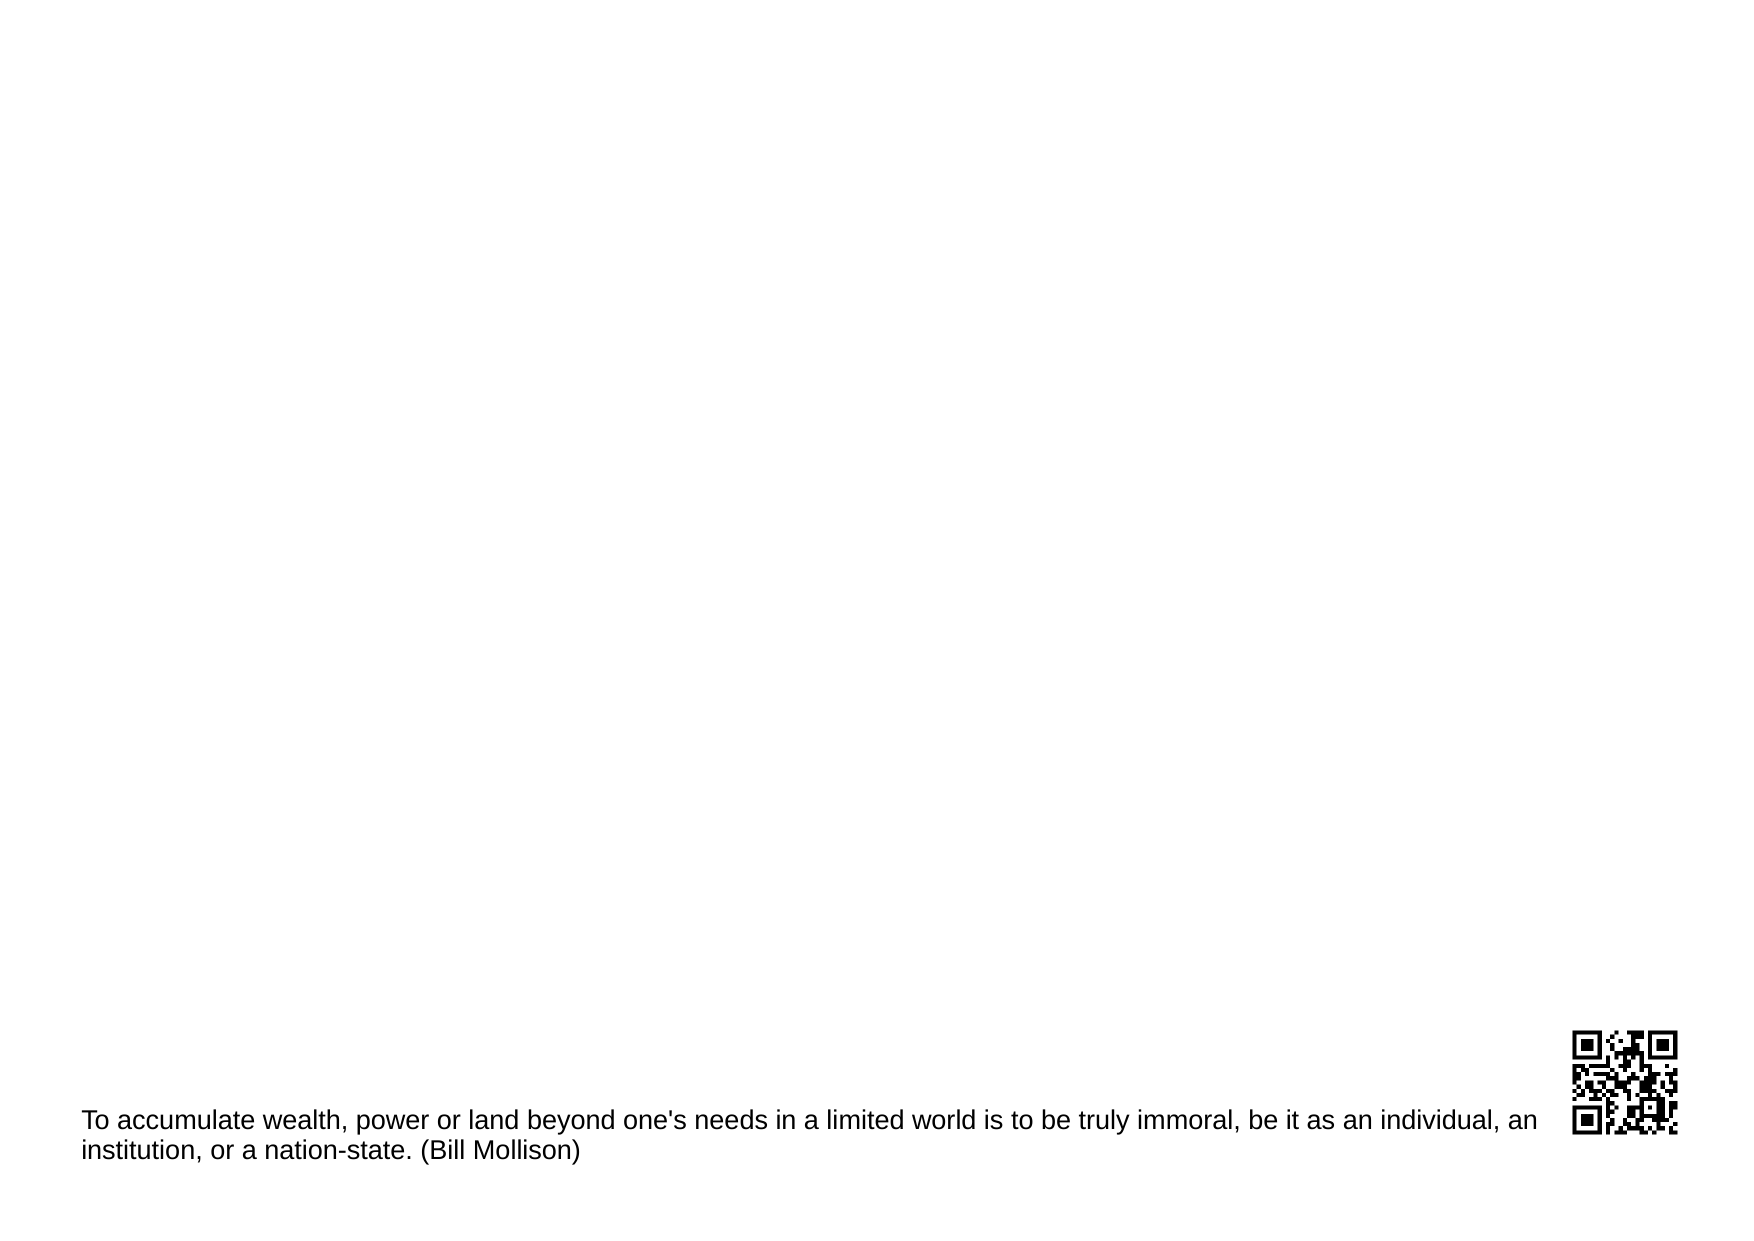

# To accumulate wealth, power or land beyond one's needs in a limited world is to be truly immoral, be it as an individual, an institution, or a nation-state. (Bill Mollison)